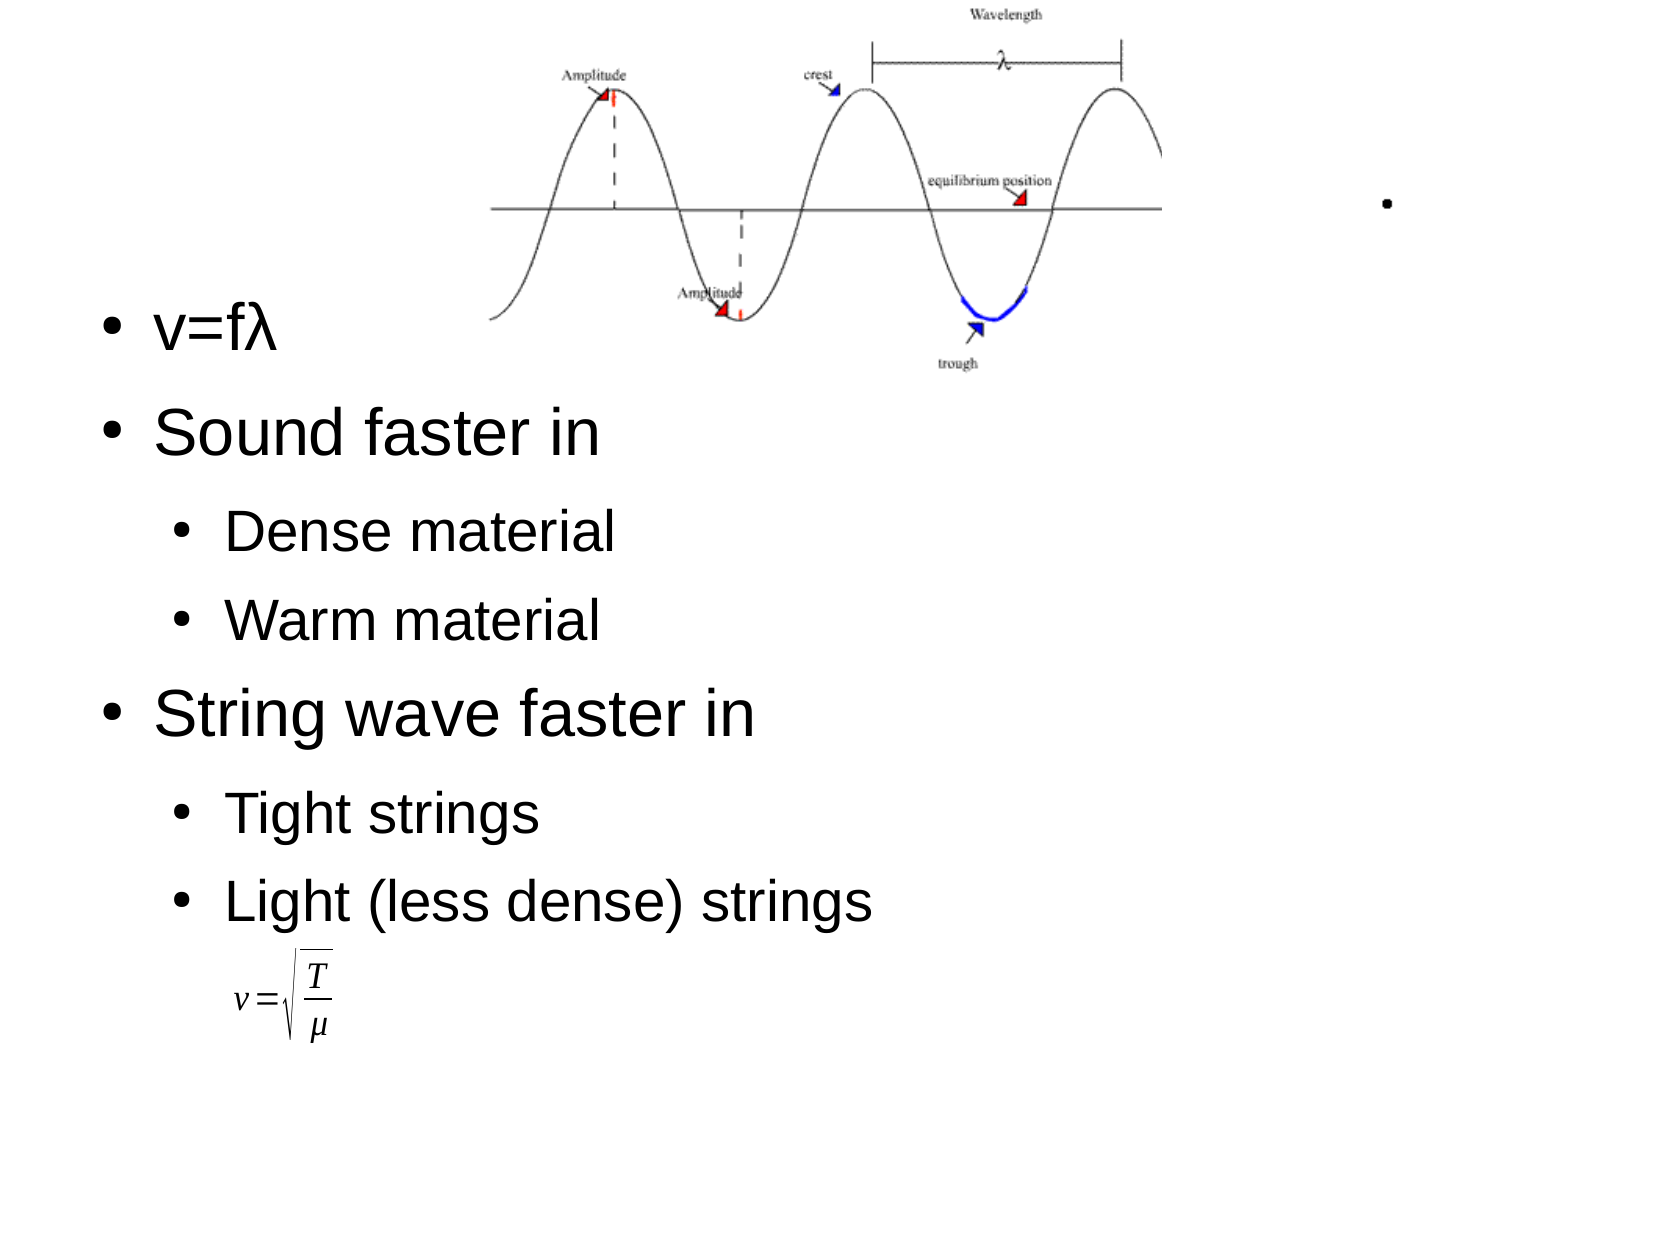

#
v=fλ
Sound faster in
Dense material
Warm material
String wave faster in
Tight strings
Light (less dense) strings